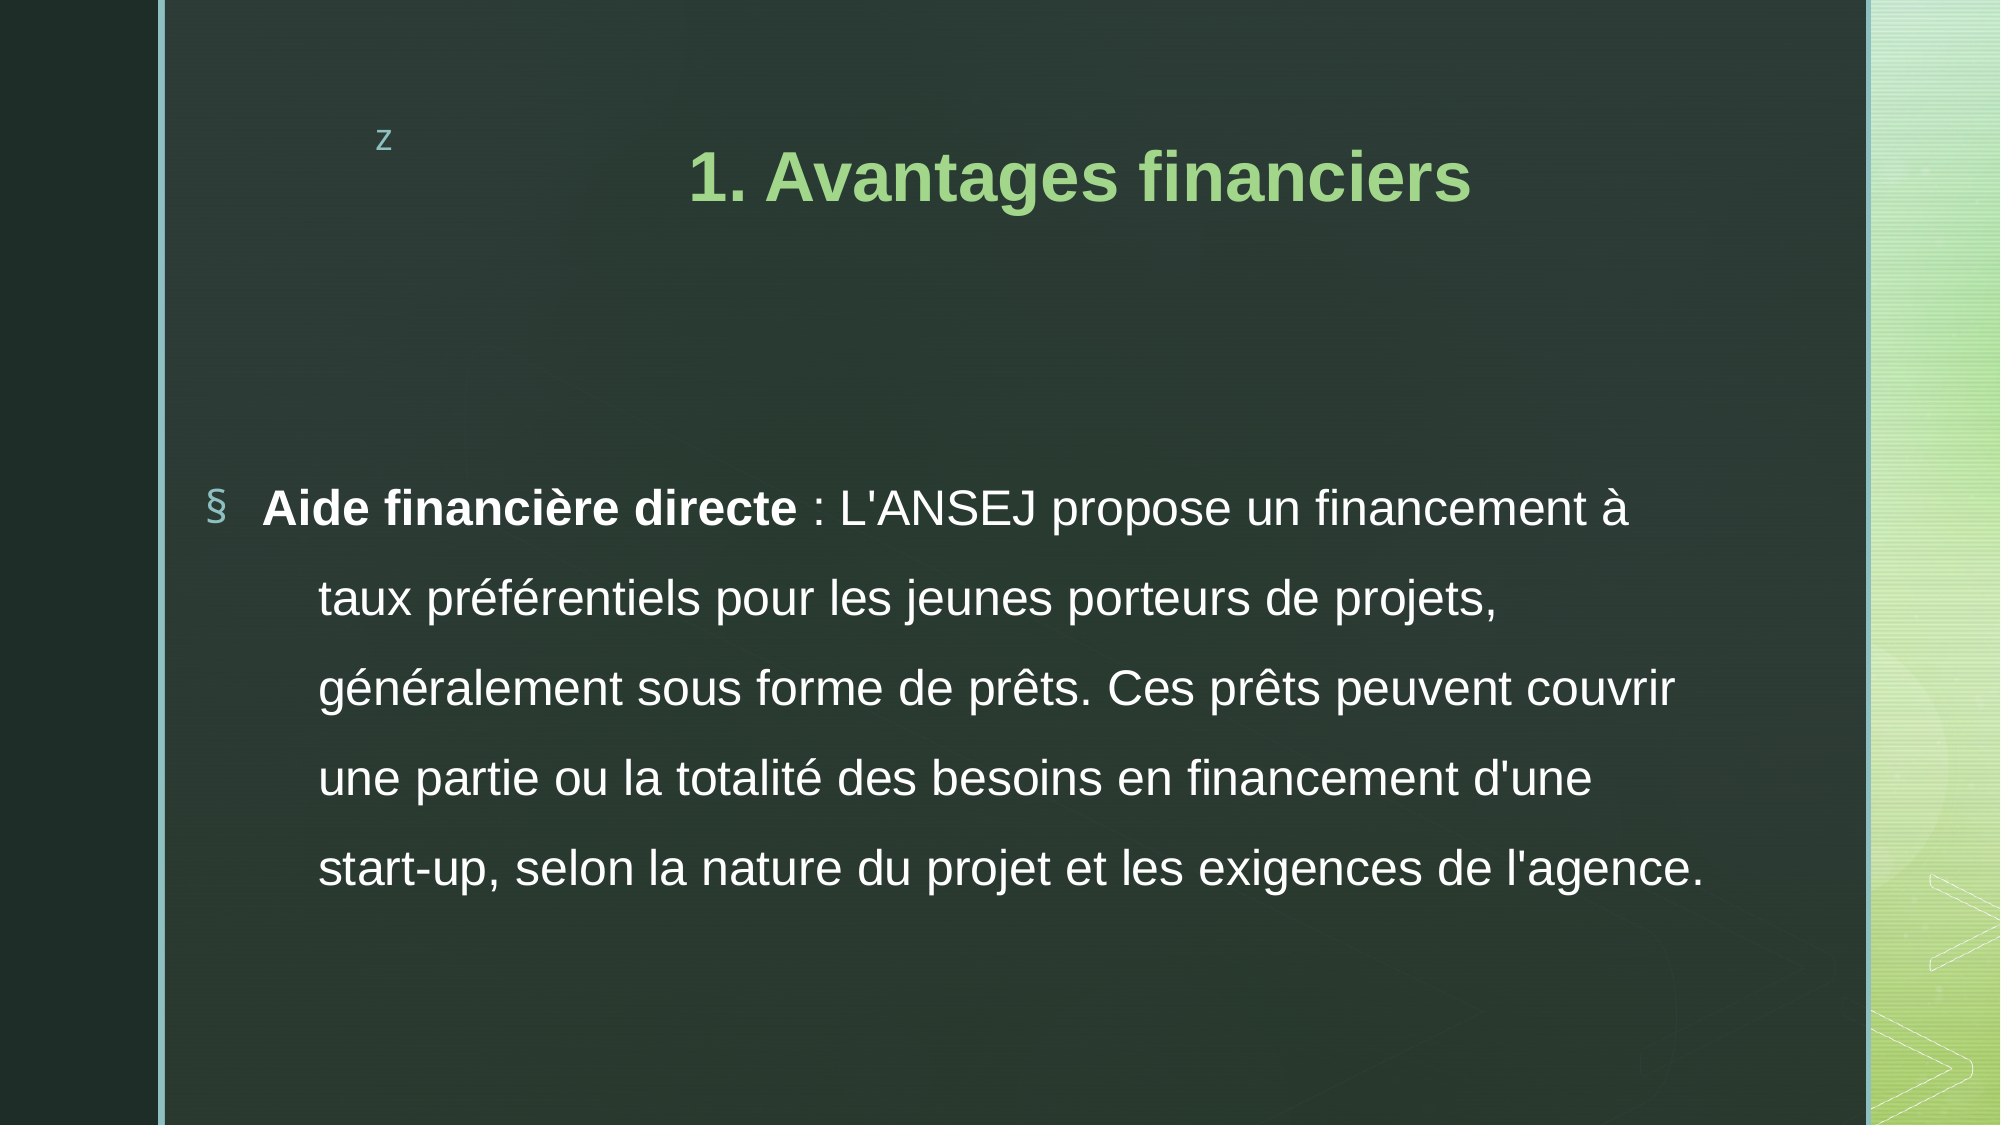

# 1. Avantages financiers
Aide financière directe : L'ANSEJ propose un financement à taux préférentiels pour les jeunes porteurs de projets, généralement sous forme de prêts. Ces prêts peuvent couvrir une partie ou la totalité des besoins en financement d'une start-up, selon la nature du projet et les exigences de l'agence.